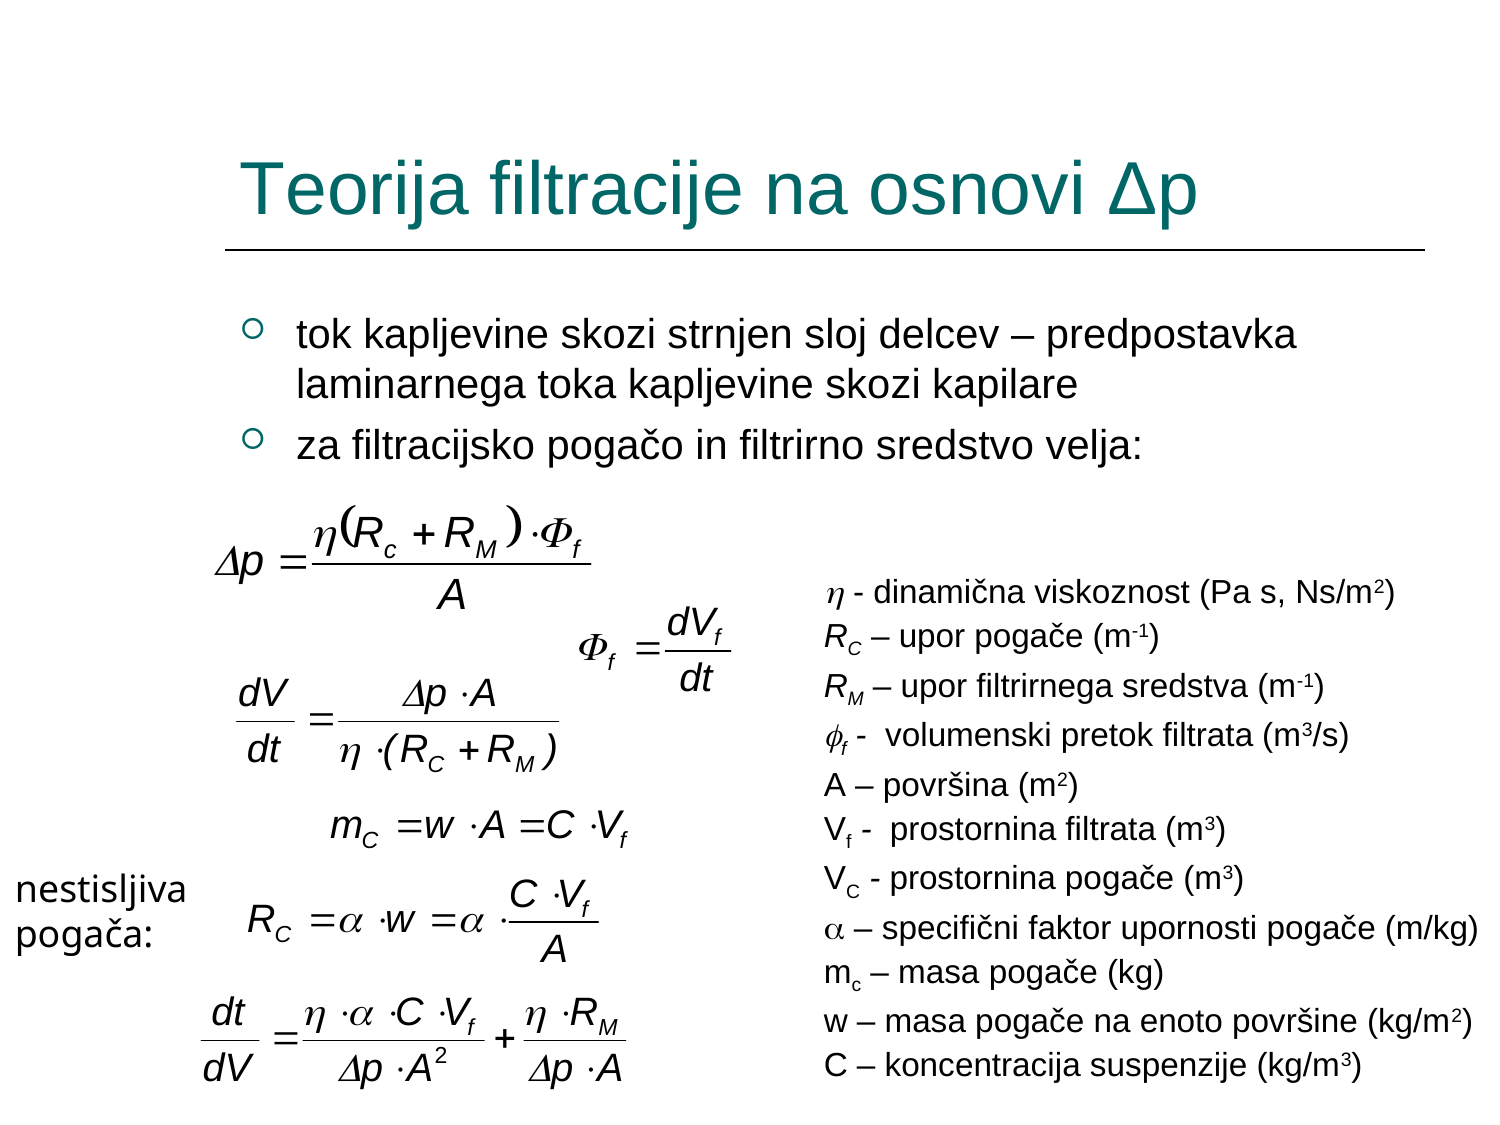

# Teorija filtracije na osnovi Δp
tok kapljevine skozi strnjen sloj delcev – predpostavka laminarnega toka kapljevine skozi kapilare
za filtracijsko pogačo in filtrirno sredstvo velja:
 - dinamična viskoznost (Pa s, Ns/m2)
RC – upor pogače (m-1)
RM – upor filtrirnega sredstva (m-1)
f - volumenski pretok filtrata (m3/s)
A – površina (m2)
Vf - prostornina filtrata (m3)
VC - prostornina pogače (m3)
 – specifični faktor upornosti pogače (m/kg)
mc – masa pogače (kg)
w – masa pogače na enoto površine (kg/m2)
C – koncentracija suspenzije (kg/m3)
nestisljiva pogača: